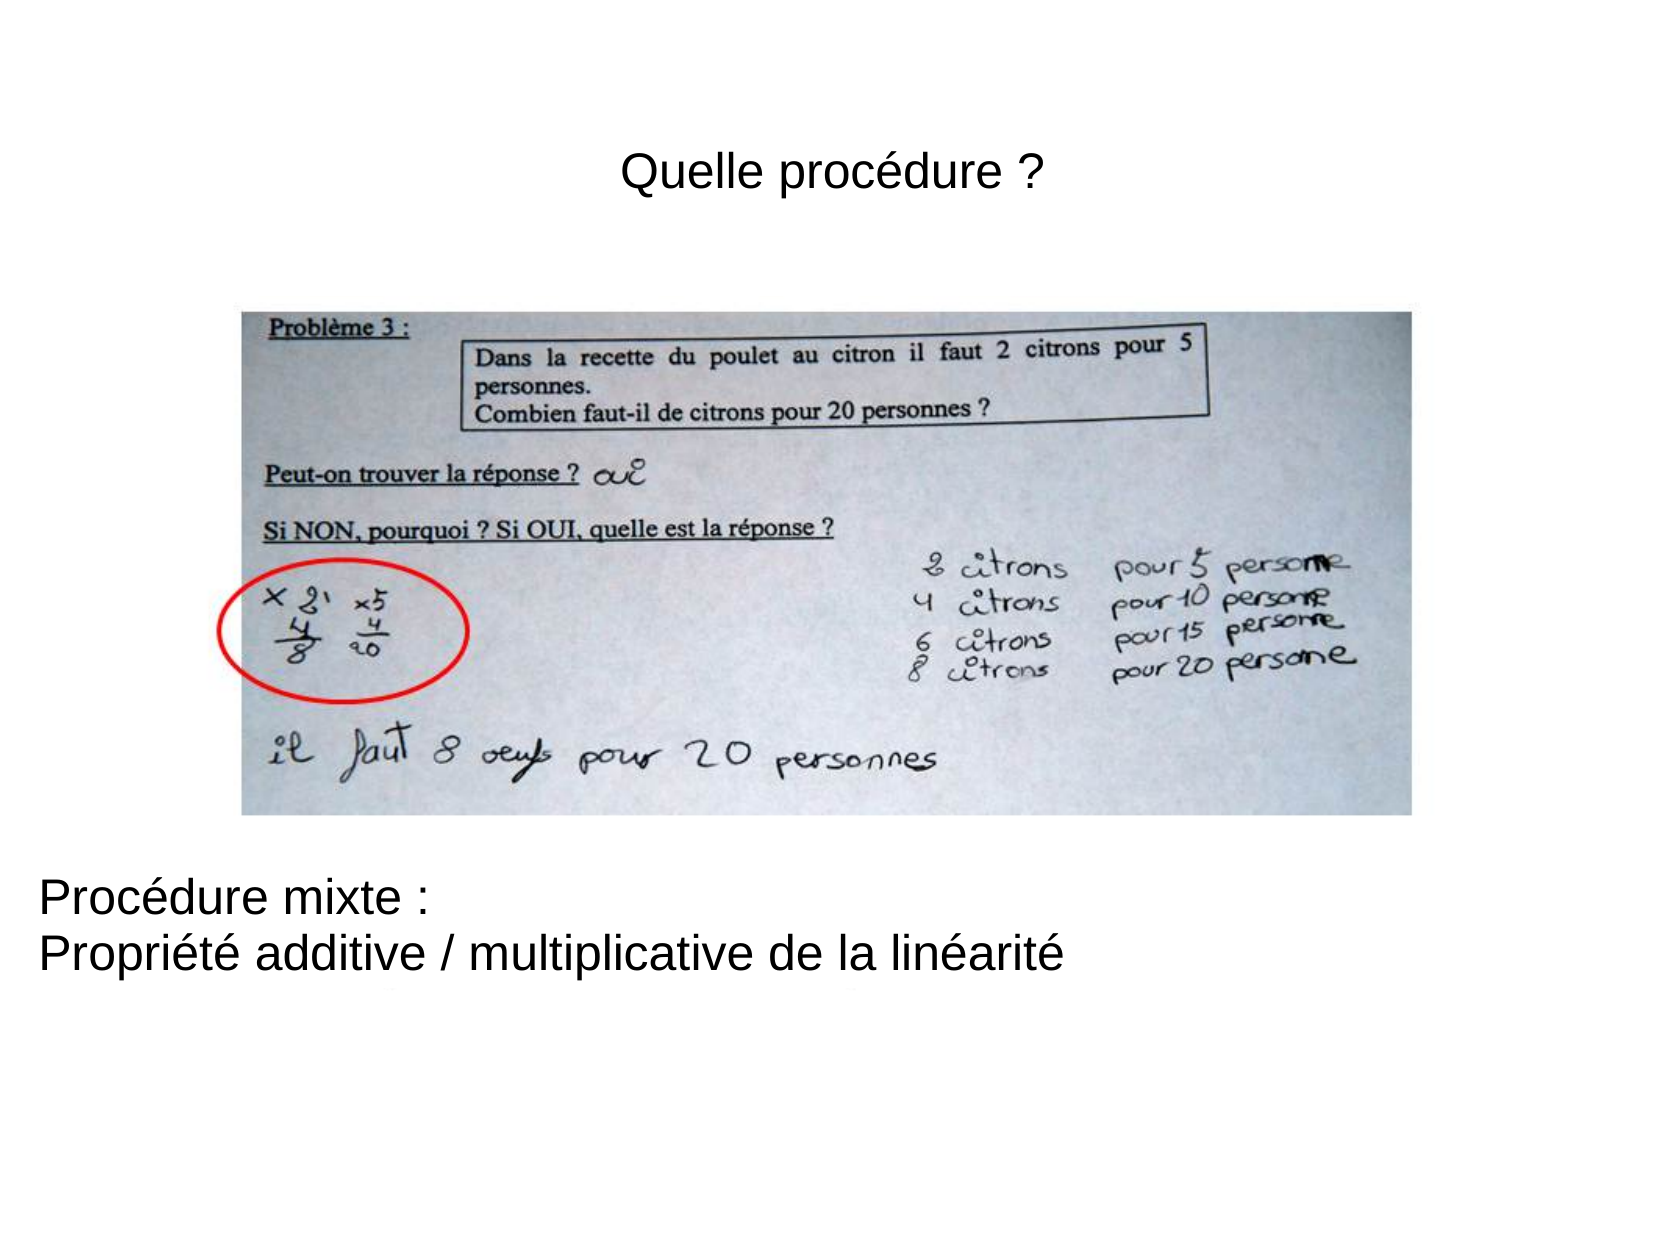

Quelle procédure ?
Procédure mixte :
Propriété additive / multiplicative de la linéarité